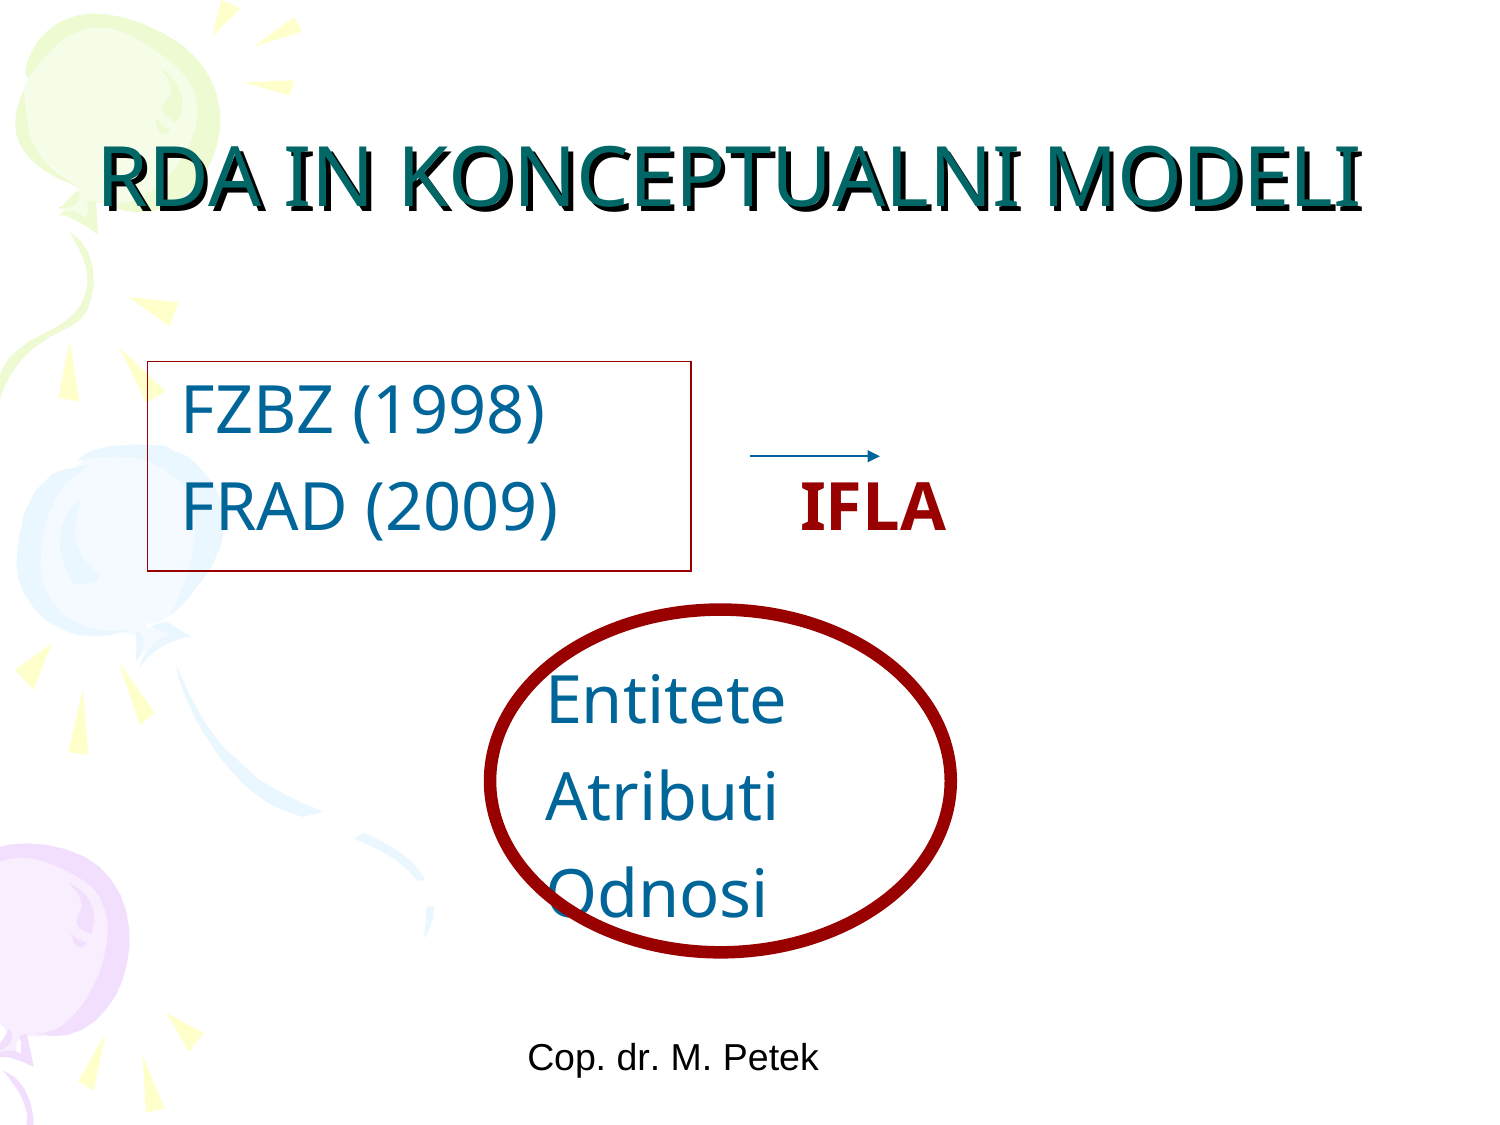

# RDA IN KONCEPTUALNI MODELI
	 FZBZ (1998)
	 FRAD (2009) IFLA
			 Entitete
			 Atributi
			 Odnosi
Cop. dr. M. Petek